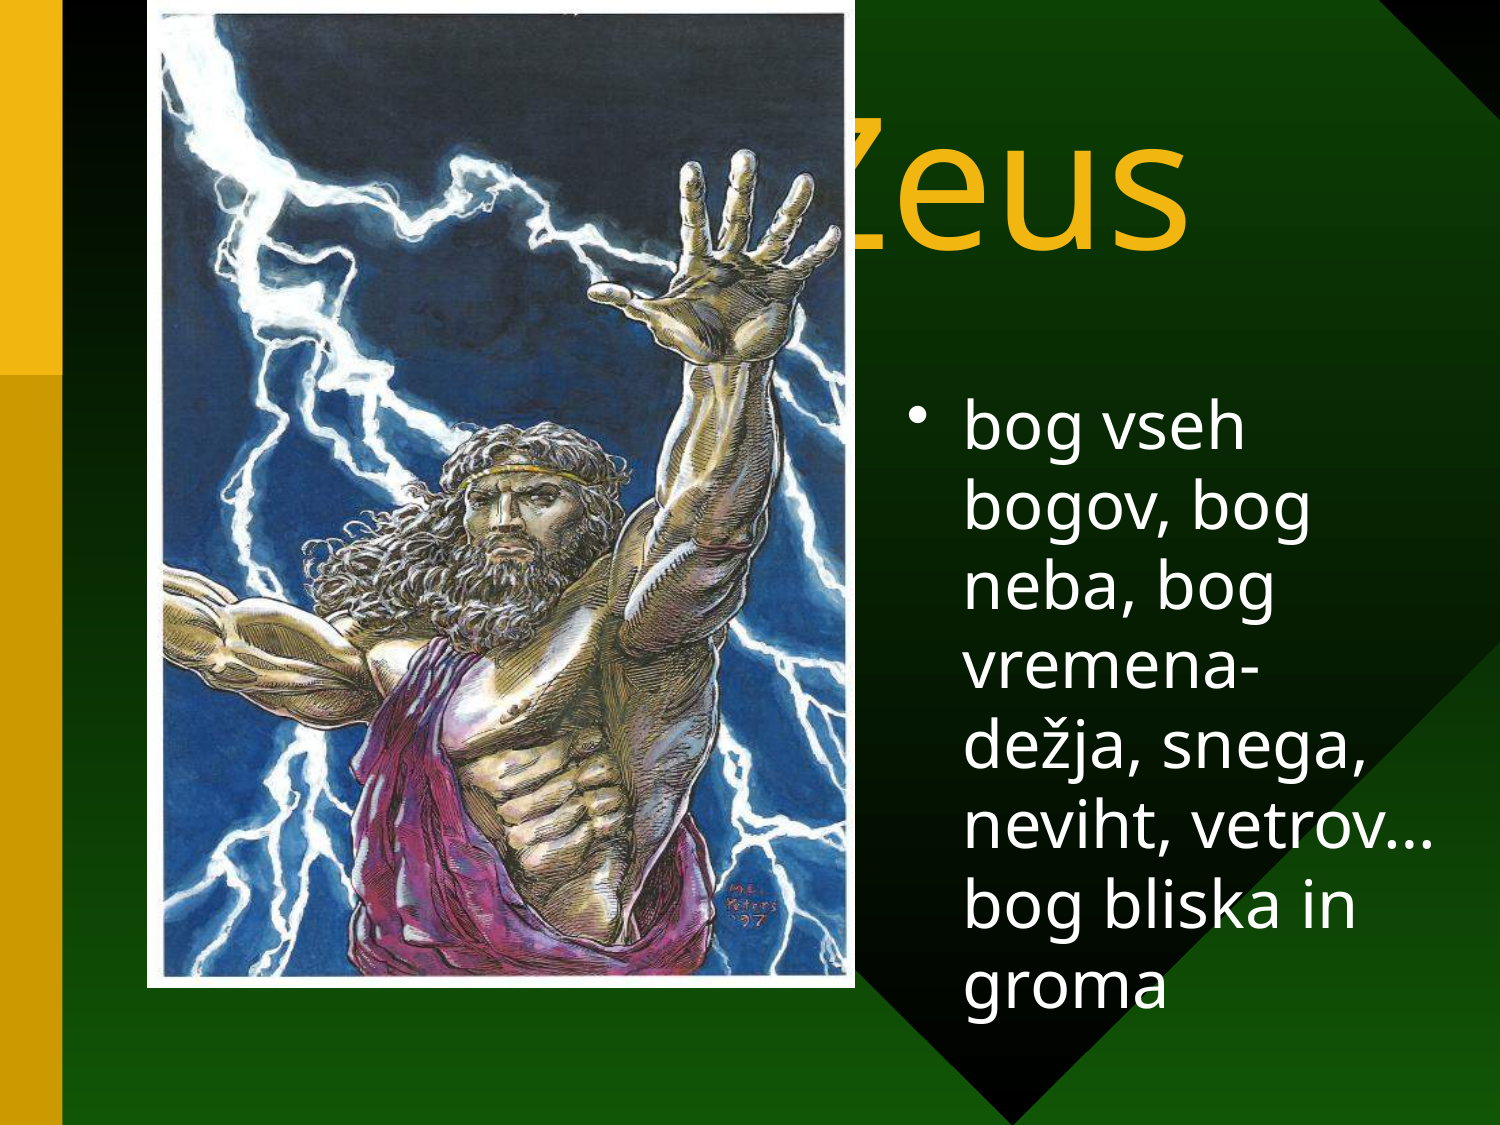

# Zeus
bog vseh bogov, bog neba, bog vremena- dežja, snega, neviht, vetrov…bog bliska in groma